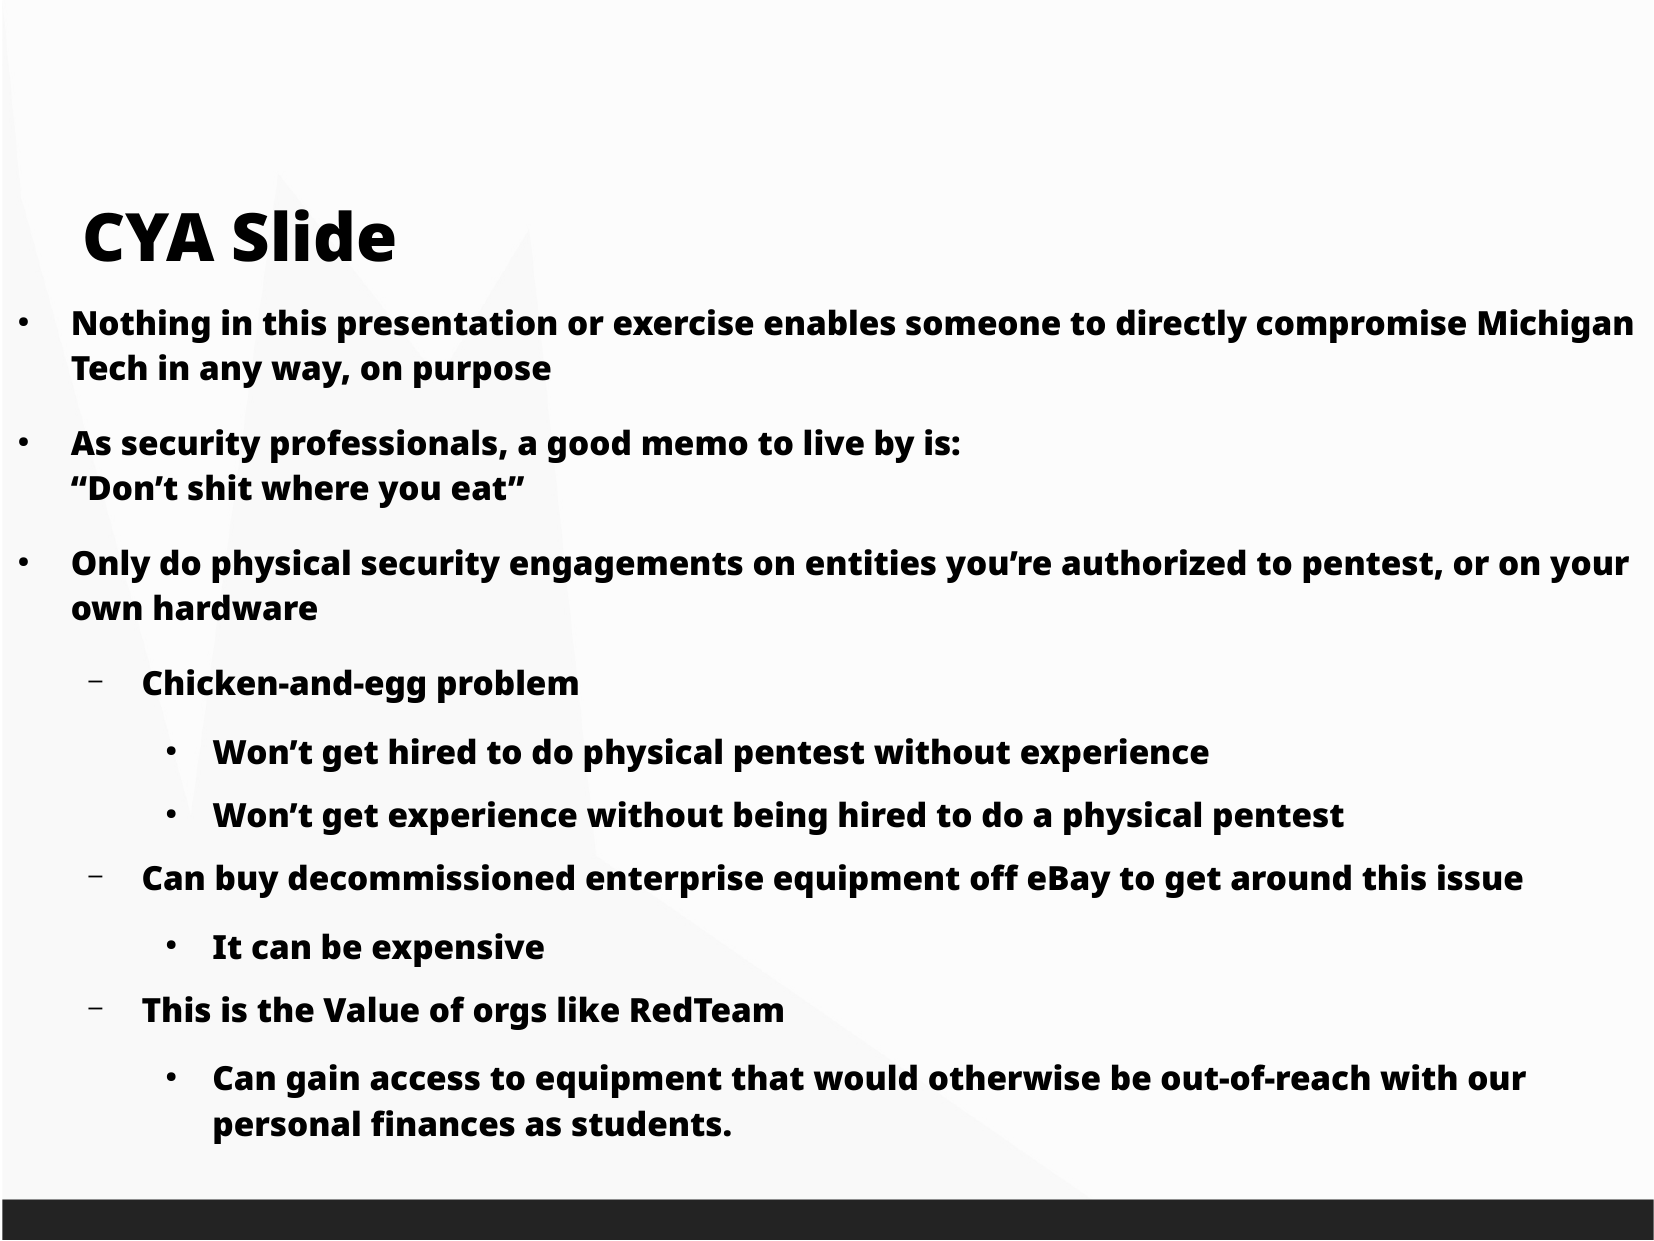

# CYA Slide
Nothing in this presentation or exercise enables someone to directly compromise Michigan Tech in any way, on purpose
As security professionals, a good memo to live by is:
“Don’t shit where you eat”
Only do physical security engagements on entities you’re authorized to pentest, or on your own hardware
Chicken-and-egg problem
Won’t get hired to do physical pentest without experience
Won’t get experience without being hired to do a physical pentest
Can buy decommissioned enterprise equipment off eBay to get around this issue
It can be expensive
This is the Value of orgs like RedTeam
Can gain access to equipment that would otherwise be out-of-reach with our personal finances as students.